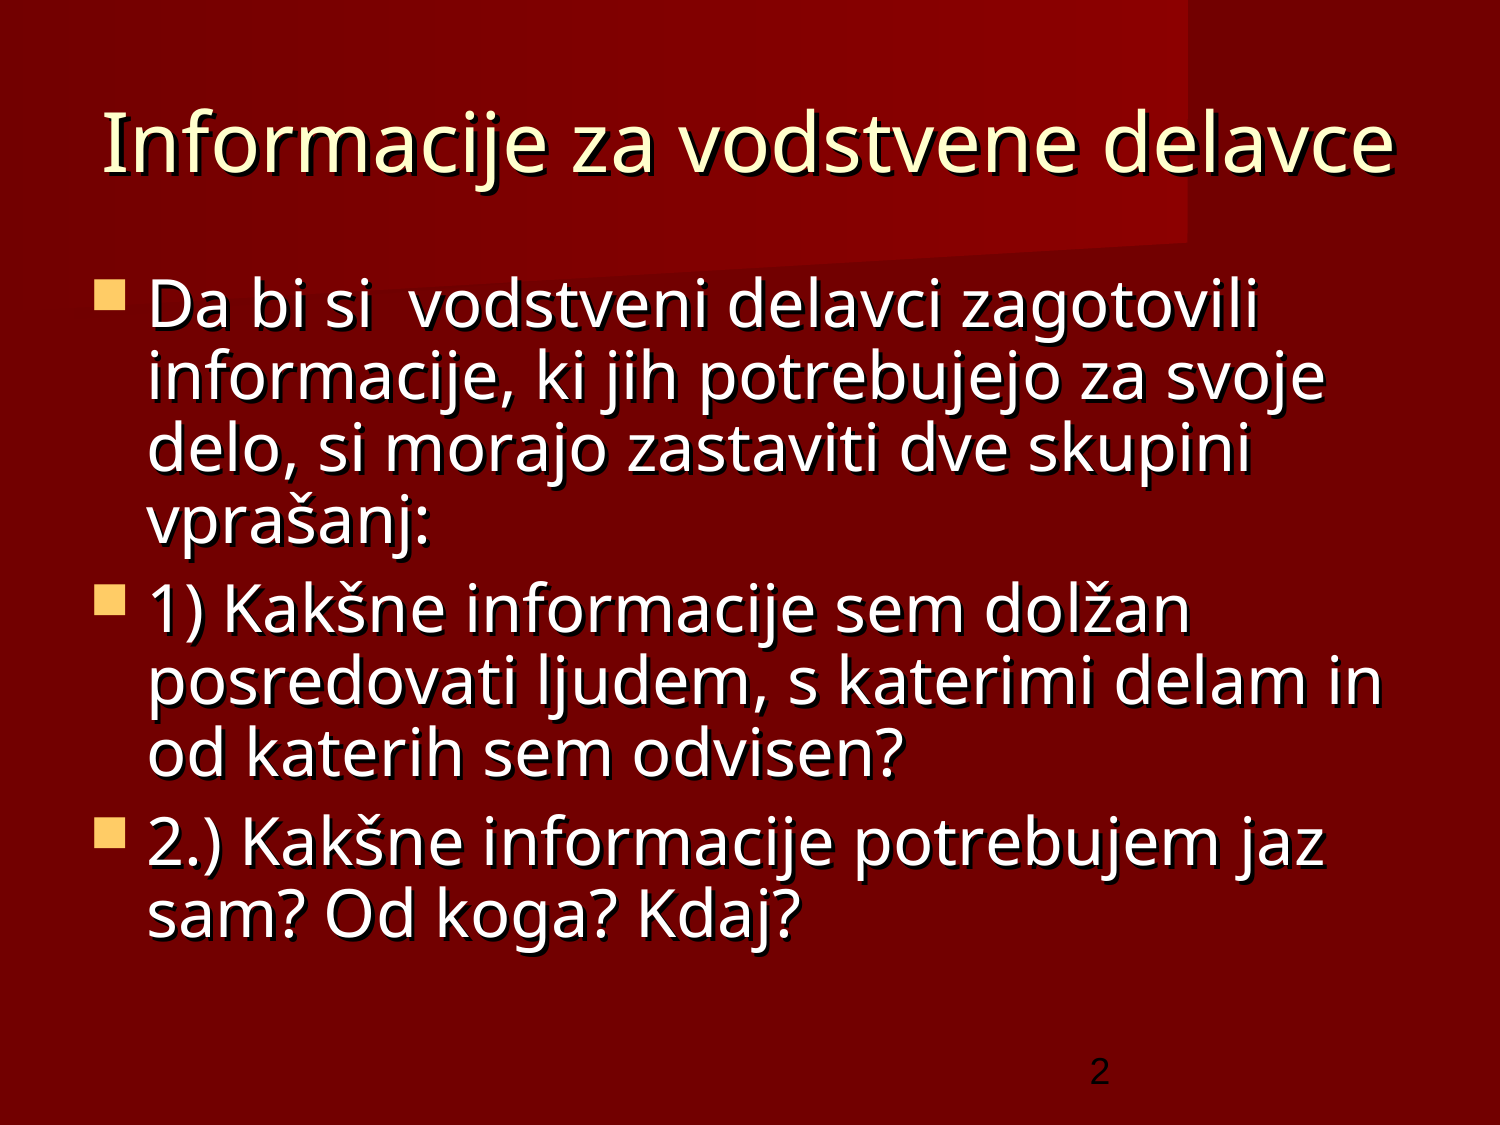

# Informacije za vodstvene delavce
Da bi si vodstveni delavci zagotovili informacije, ki jih potrebujejo za svoje delo, si morajo zastaviti dve skupini vprašanj:
1) Kakšne informacije sem dolžan posredovati ljudem, s katerimi delam in od katerih sem odvisen?
2.) Kakšne informacije potrebujem jaz sam? Od koga? Kdaj?
2